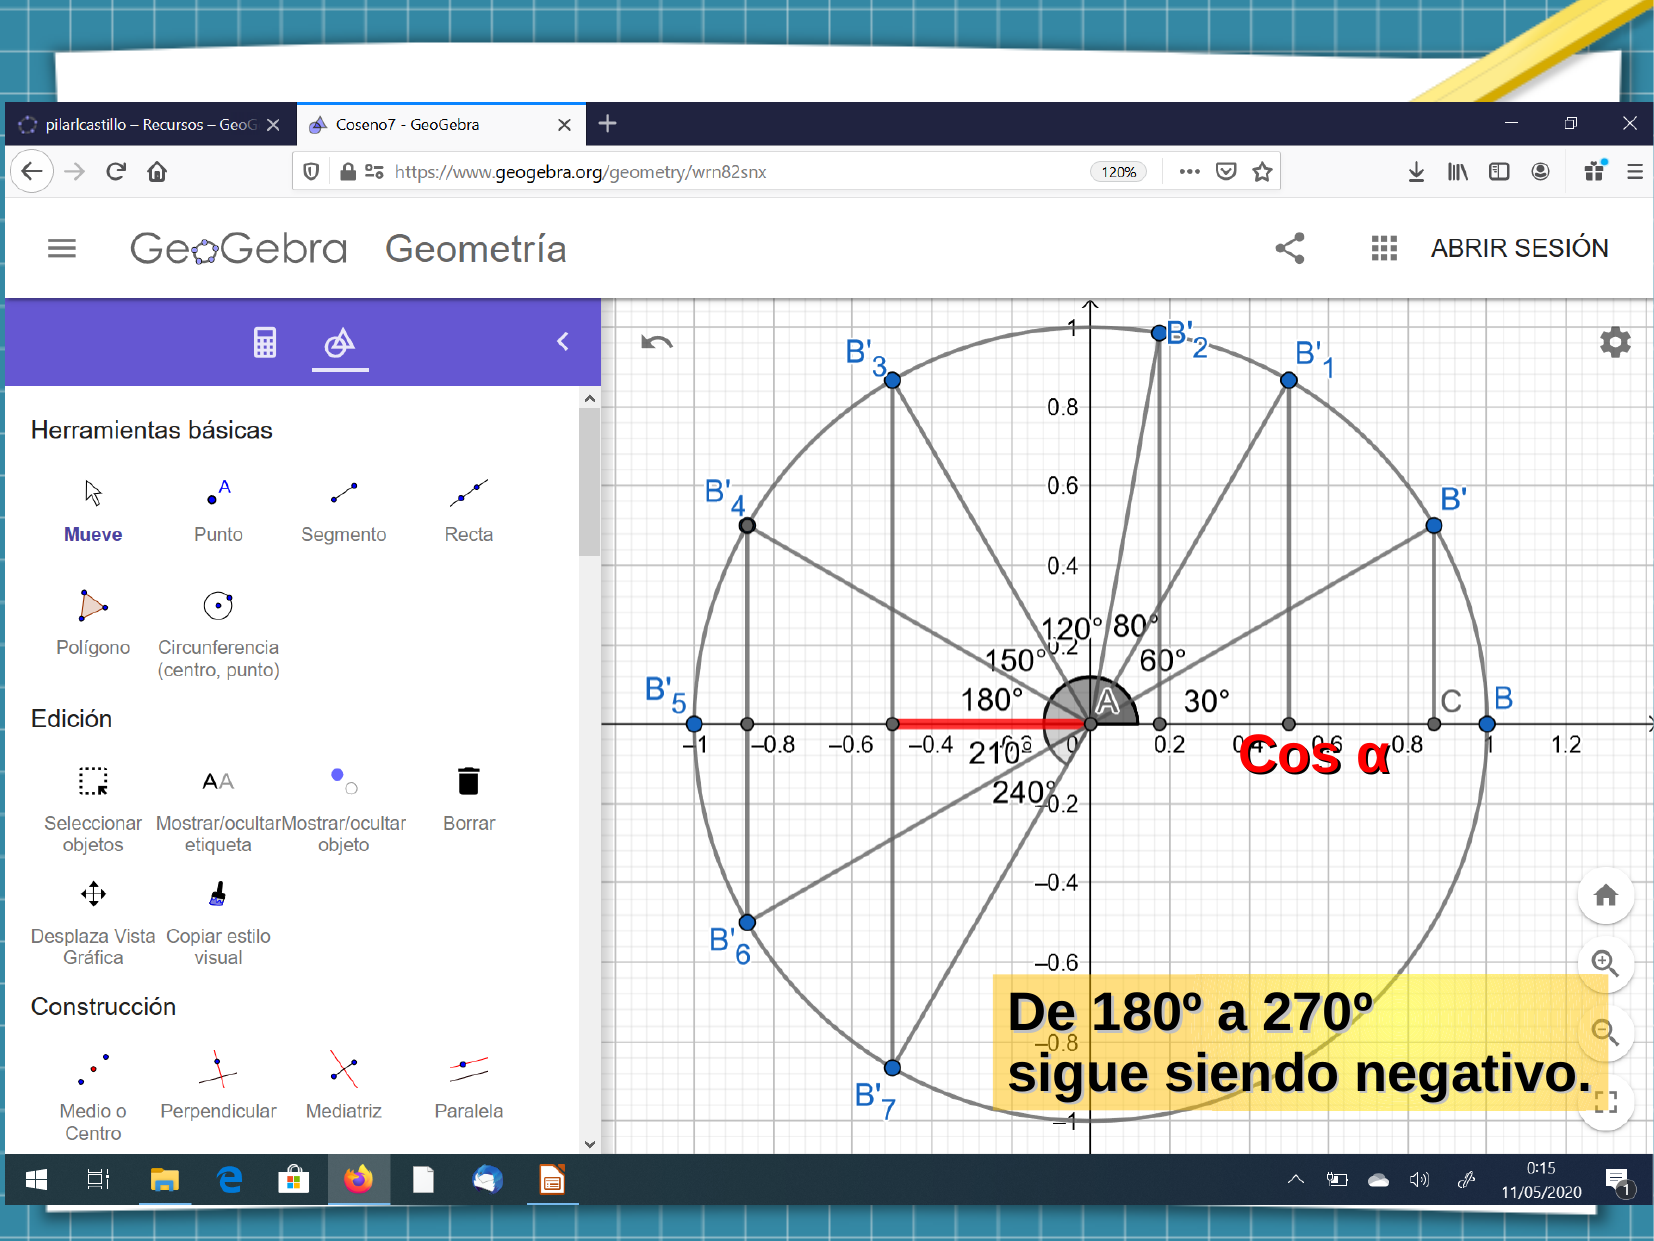

Cos α
De 180º a 270º
sigue siendo negativo.